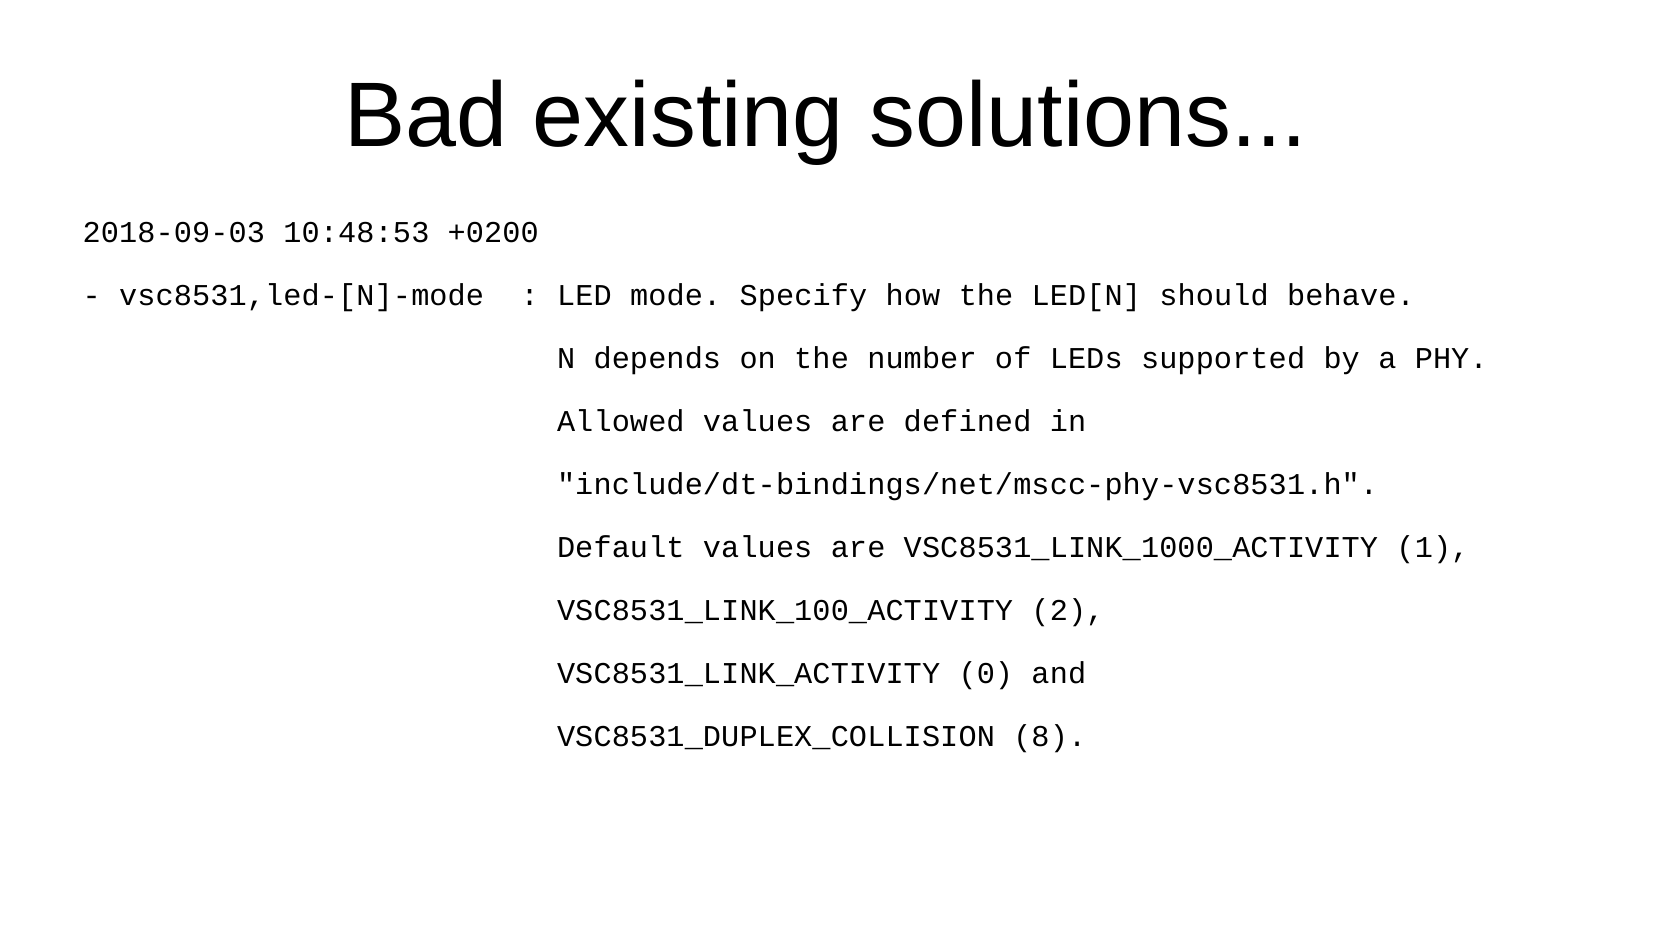

# Bad existing solutions...
2018-09-03 10:48:53 +0200
- vsc8531,led-[N]-mode : LED mode. Specify how the LED[N] should behave.
 N depends on the number of LEDs supported by a PHY.
 Allowed values are defined in
 "include/dt-bindings/net/mscc-phy-vsc8531.h".
 Default values are VSC8531_LINK_1000_ACTIVITY (1),
 VSC8531_LINK_100_ACTIVITY (2),
 VSC8531_LINK_ACTIVITY (0) and
 VSC8531_DUPLEX_COLLISION (8).